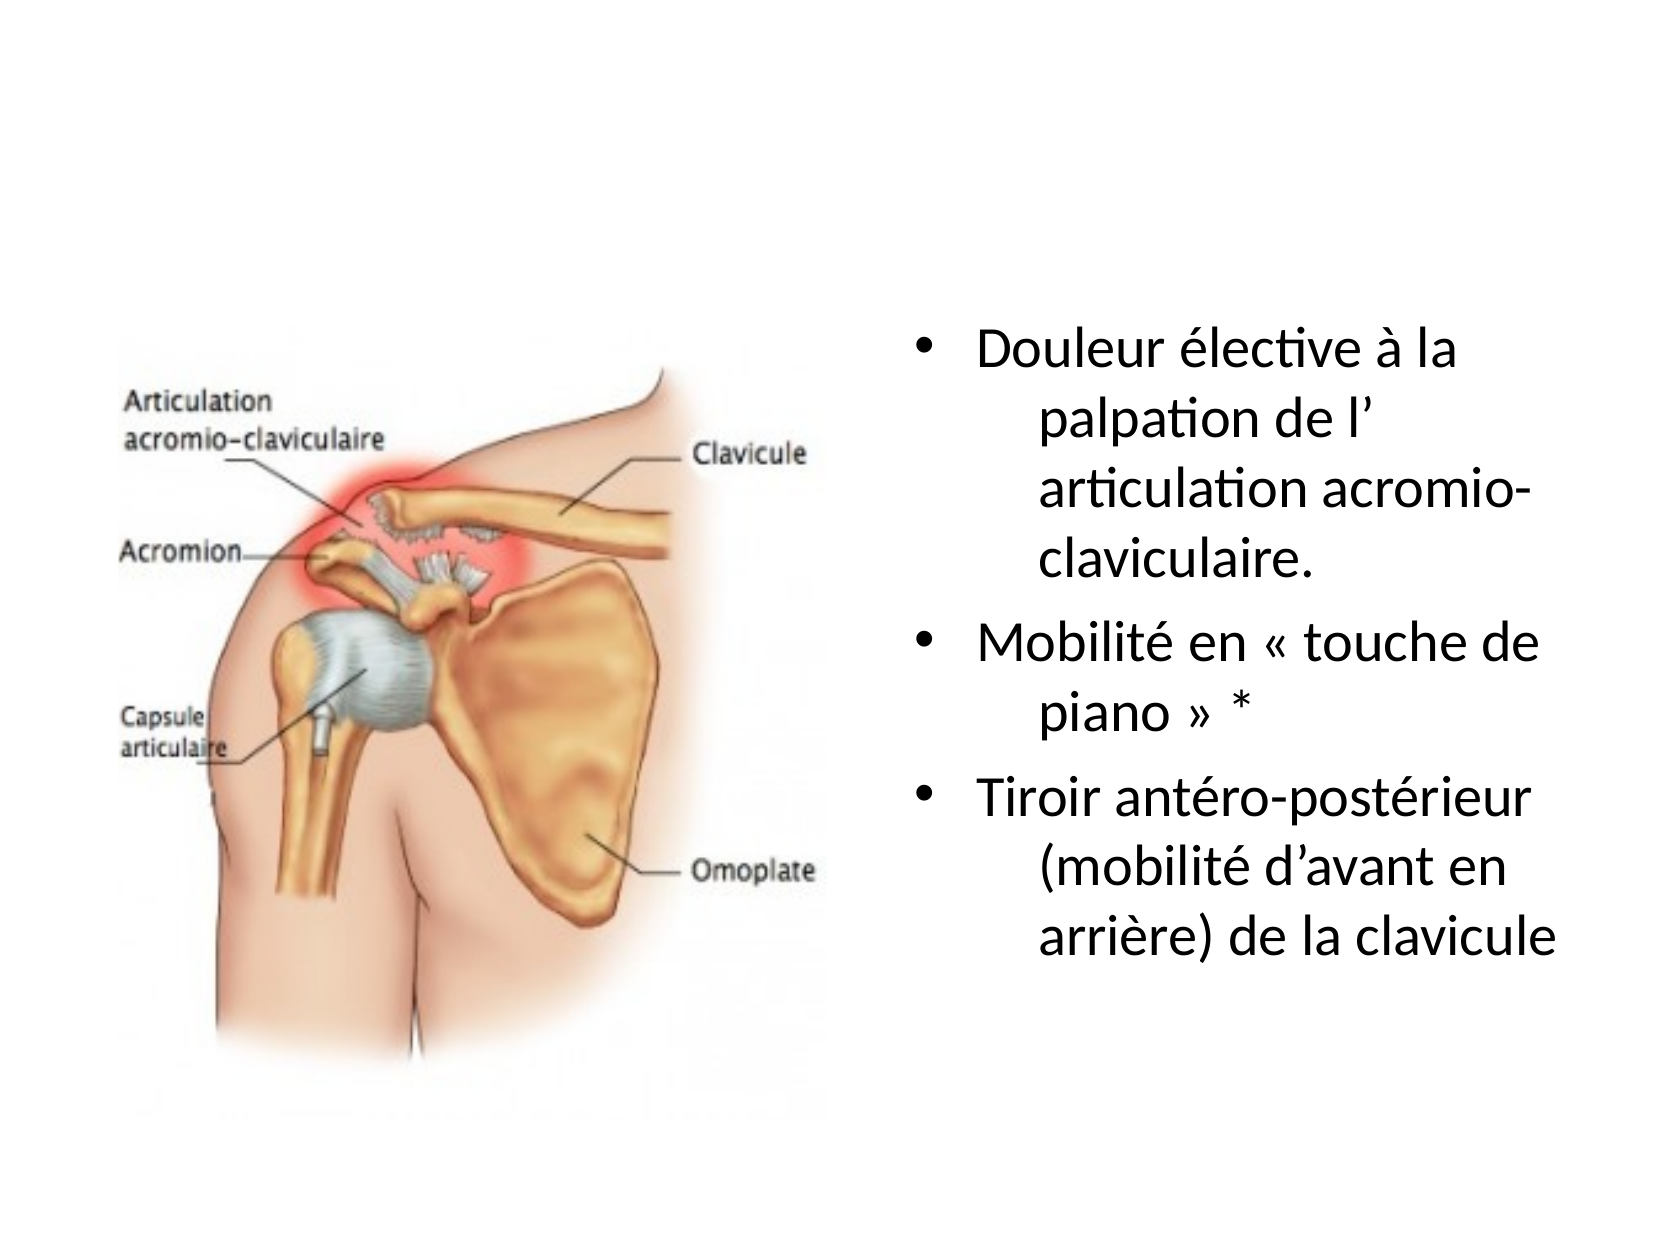

# Douleur élective à la palpation de l’articulation acromio-claviculaire.
Mobilité en « touche de piano » *
Tiroir antéro-postérieur (mobilité d’avant en arrière) de la clavicule